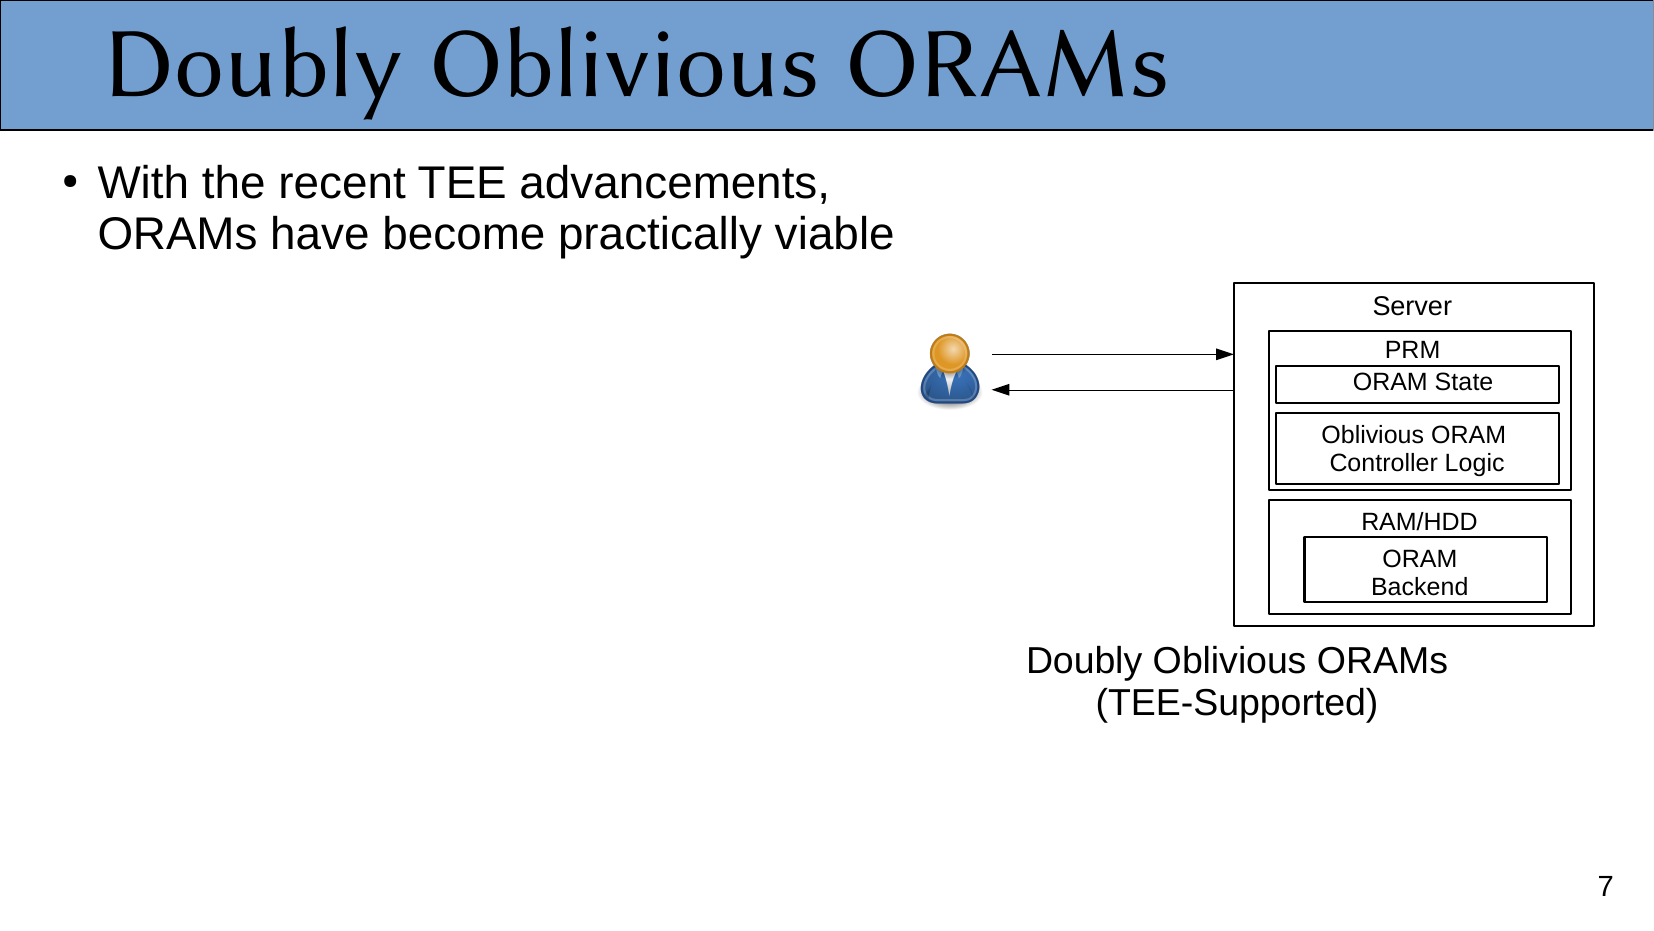

Doubly Oblivious ORAMs
With the recent TEE advancements, ORAMs have become practically viable
Server
PRM
ORAM State
Oblivious ORAM
Controller Logic
RAM/HDD
ORAM
Backend
Doubly Oblivious ORAMs
(TEE-Supported)
7